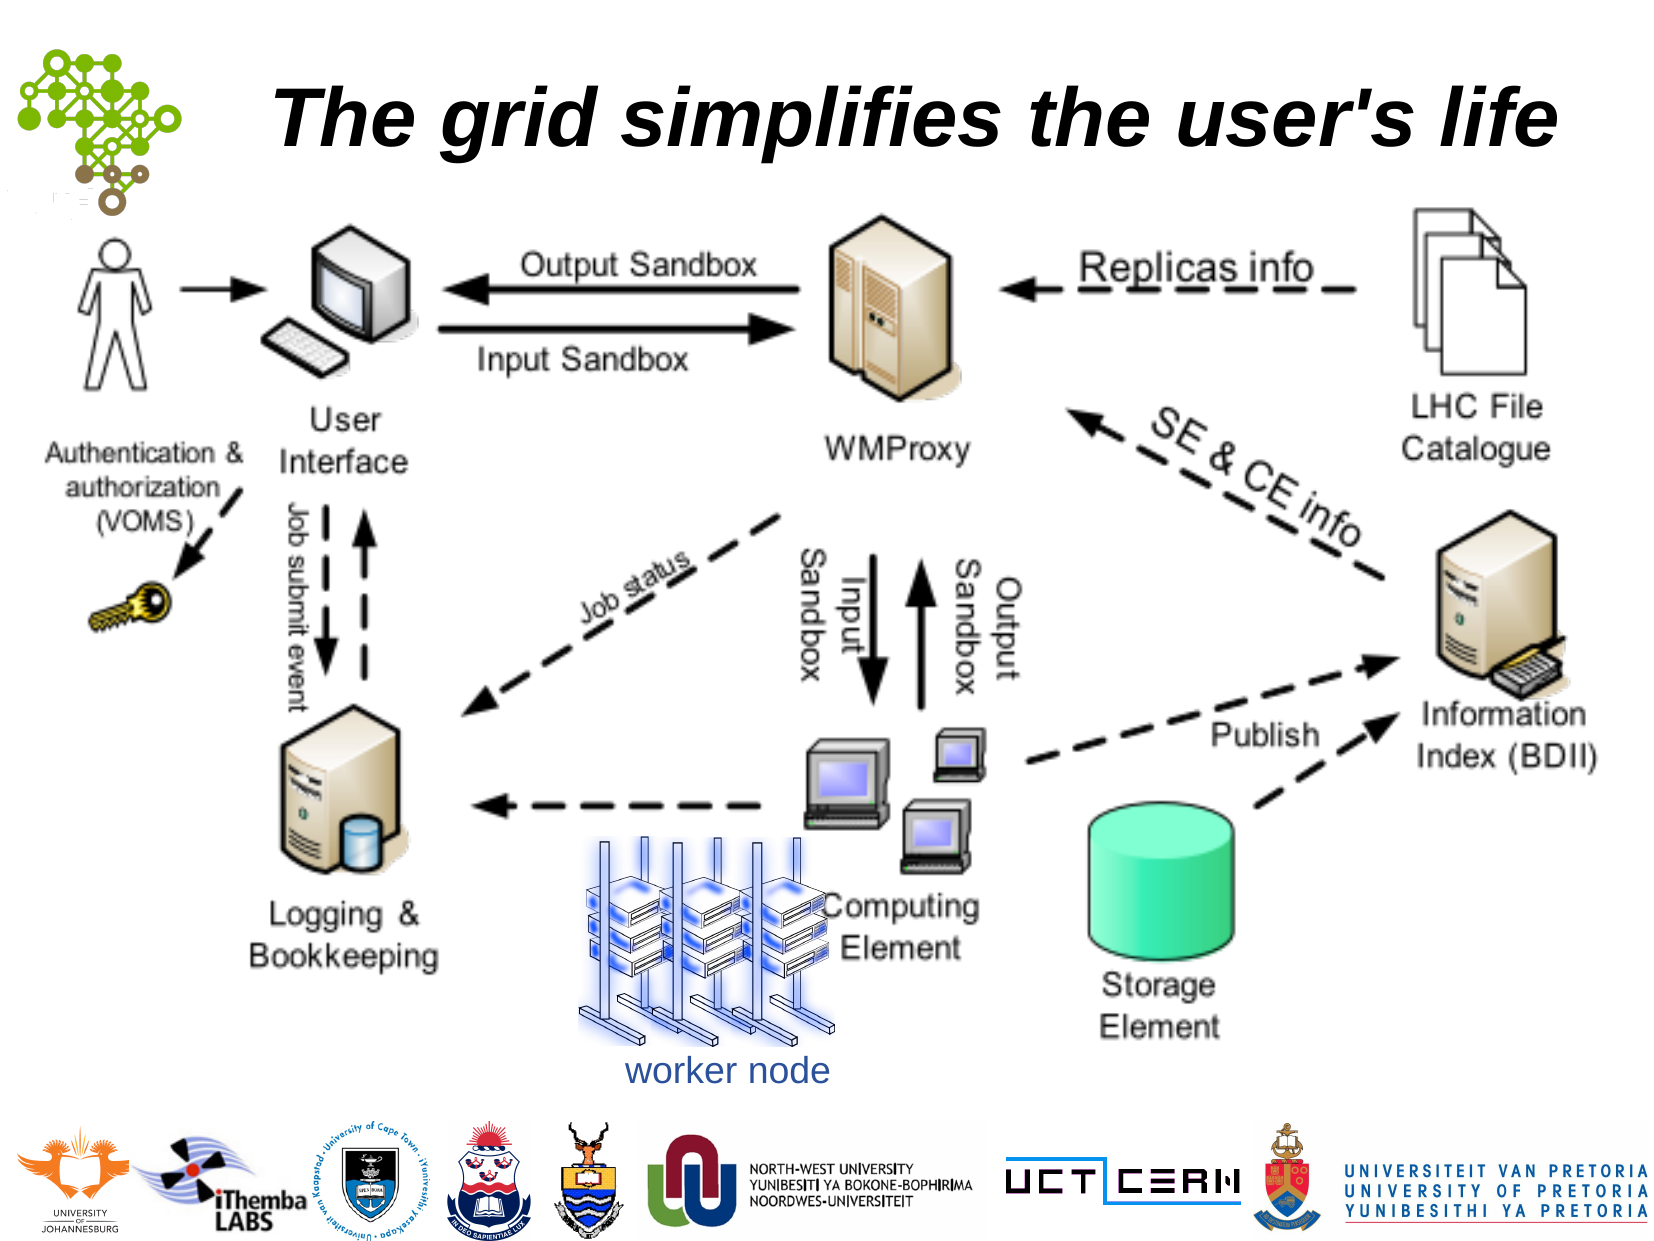

# The grid simplifies the user's life
worker node